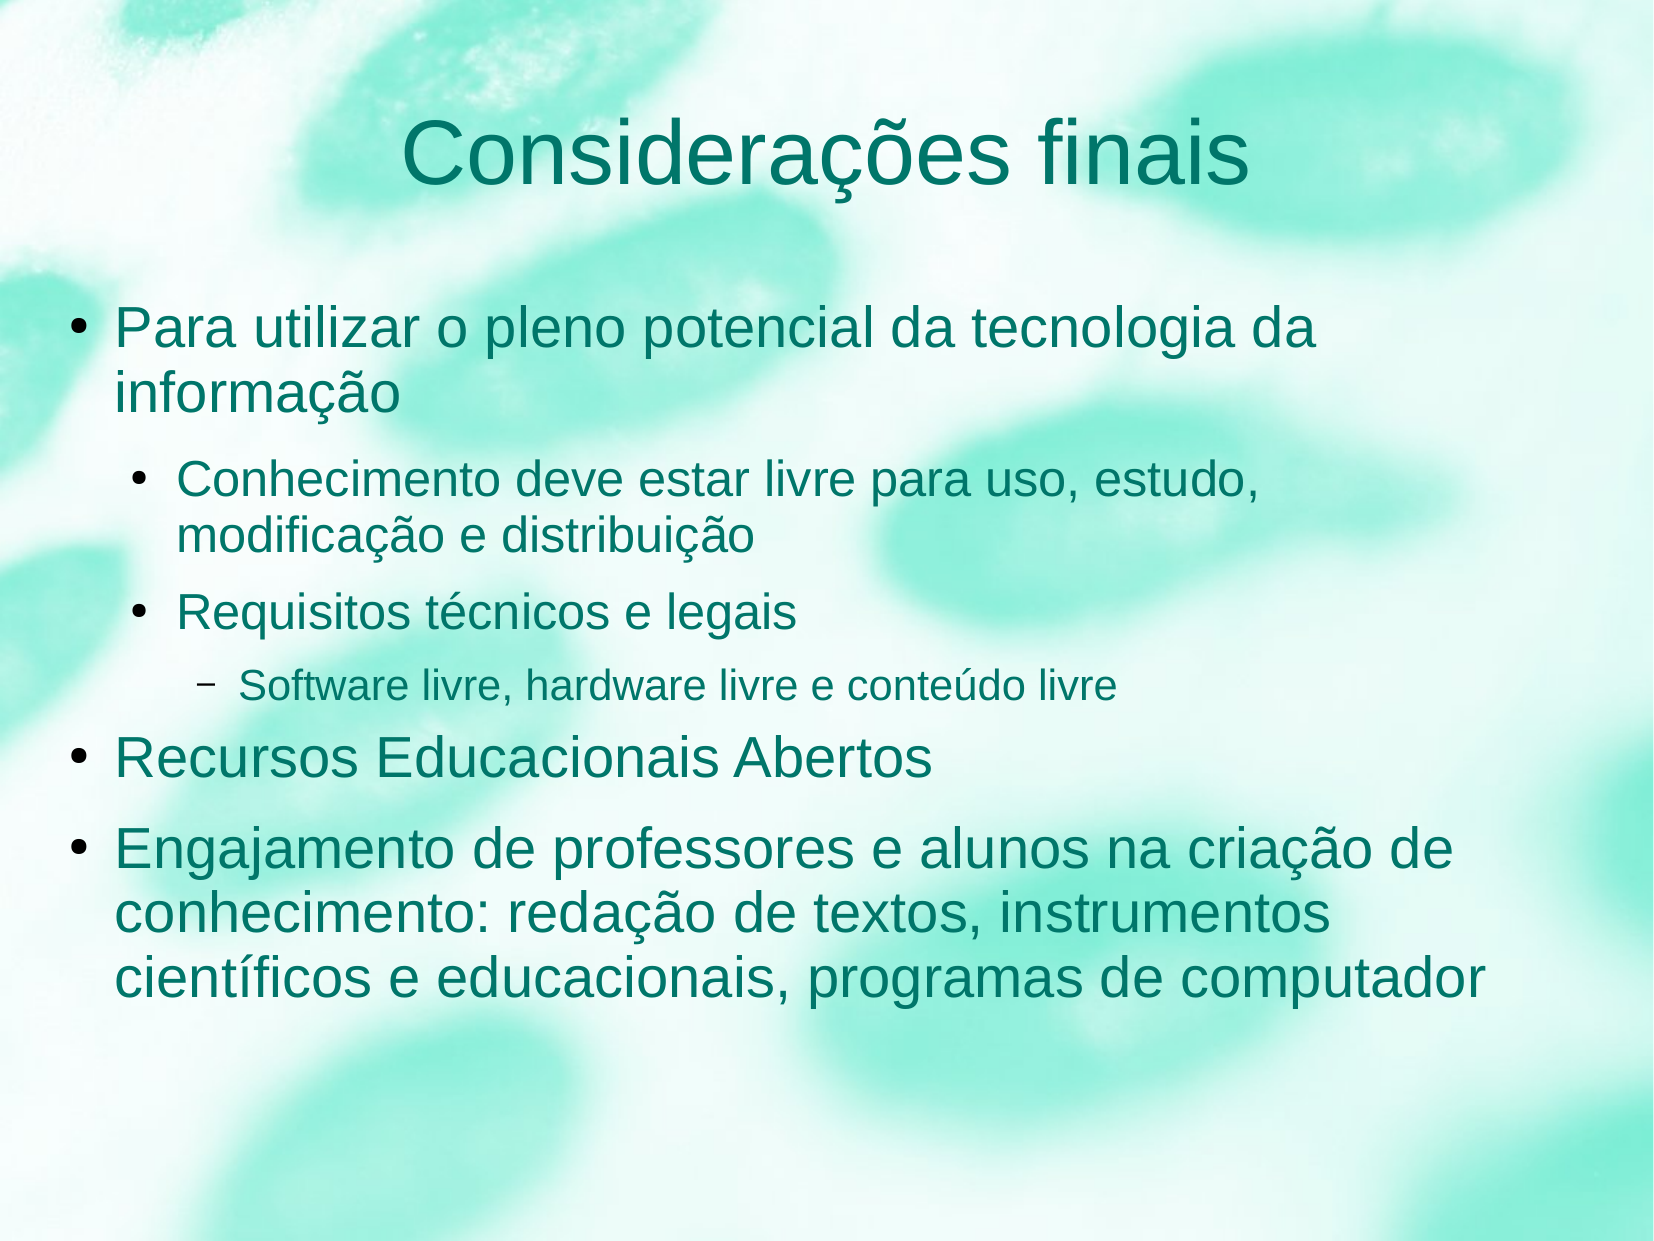

# Considerações finais
Para utilizar o pleno potencial da tecnologia da informação
Conhecimento deve estar livre para uso, estudo, modificação e distribuição
Requisitos técnicos e legais
Software livre, hardware livre e conteúdo livre
Recursos Educacionais Abertos
Engajamento de professores e alunos na criação de conhecimento: redação de textos, instrumentos científicos e educacionais, programas de computador